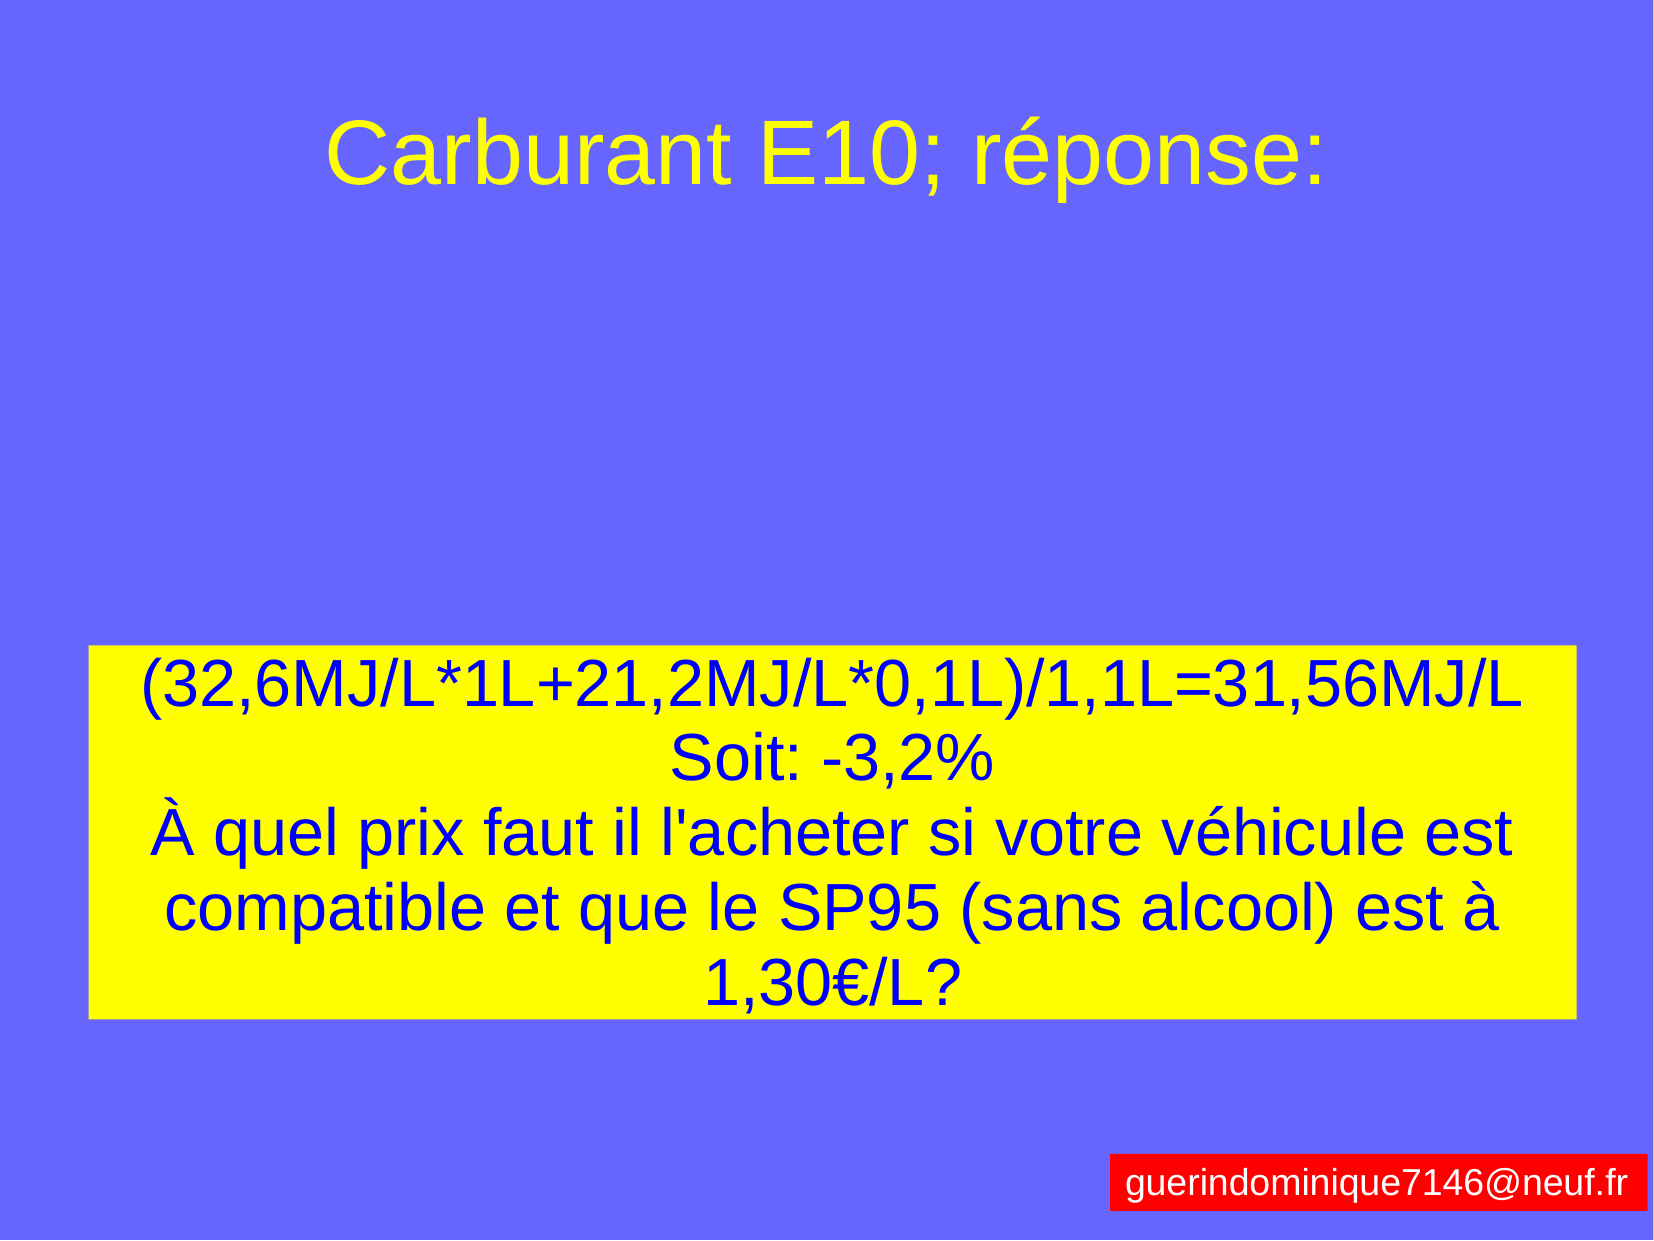

# Carburant E10; réponse:
(32,6MJ/L*1L+21,2MJ/L*0,1L)/1,1L=31,56MJ/L
Soit: -3,2%
À quel prix faut il l'acheter si votre véhicule est compatible et que le SP95 (sans alcool) est à 1,30€/L?
guerindominique7146@neuf.fr